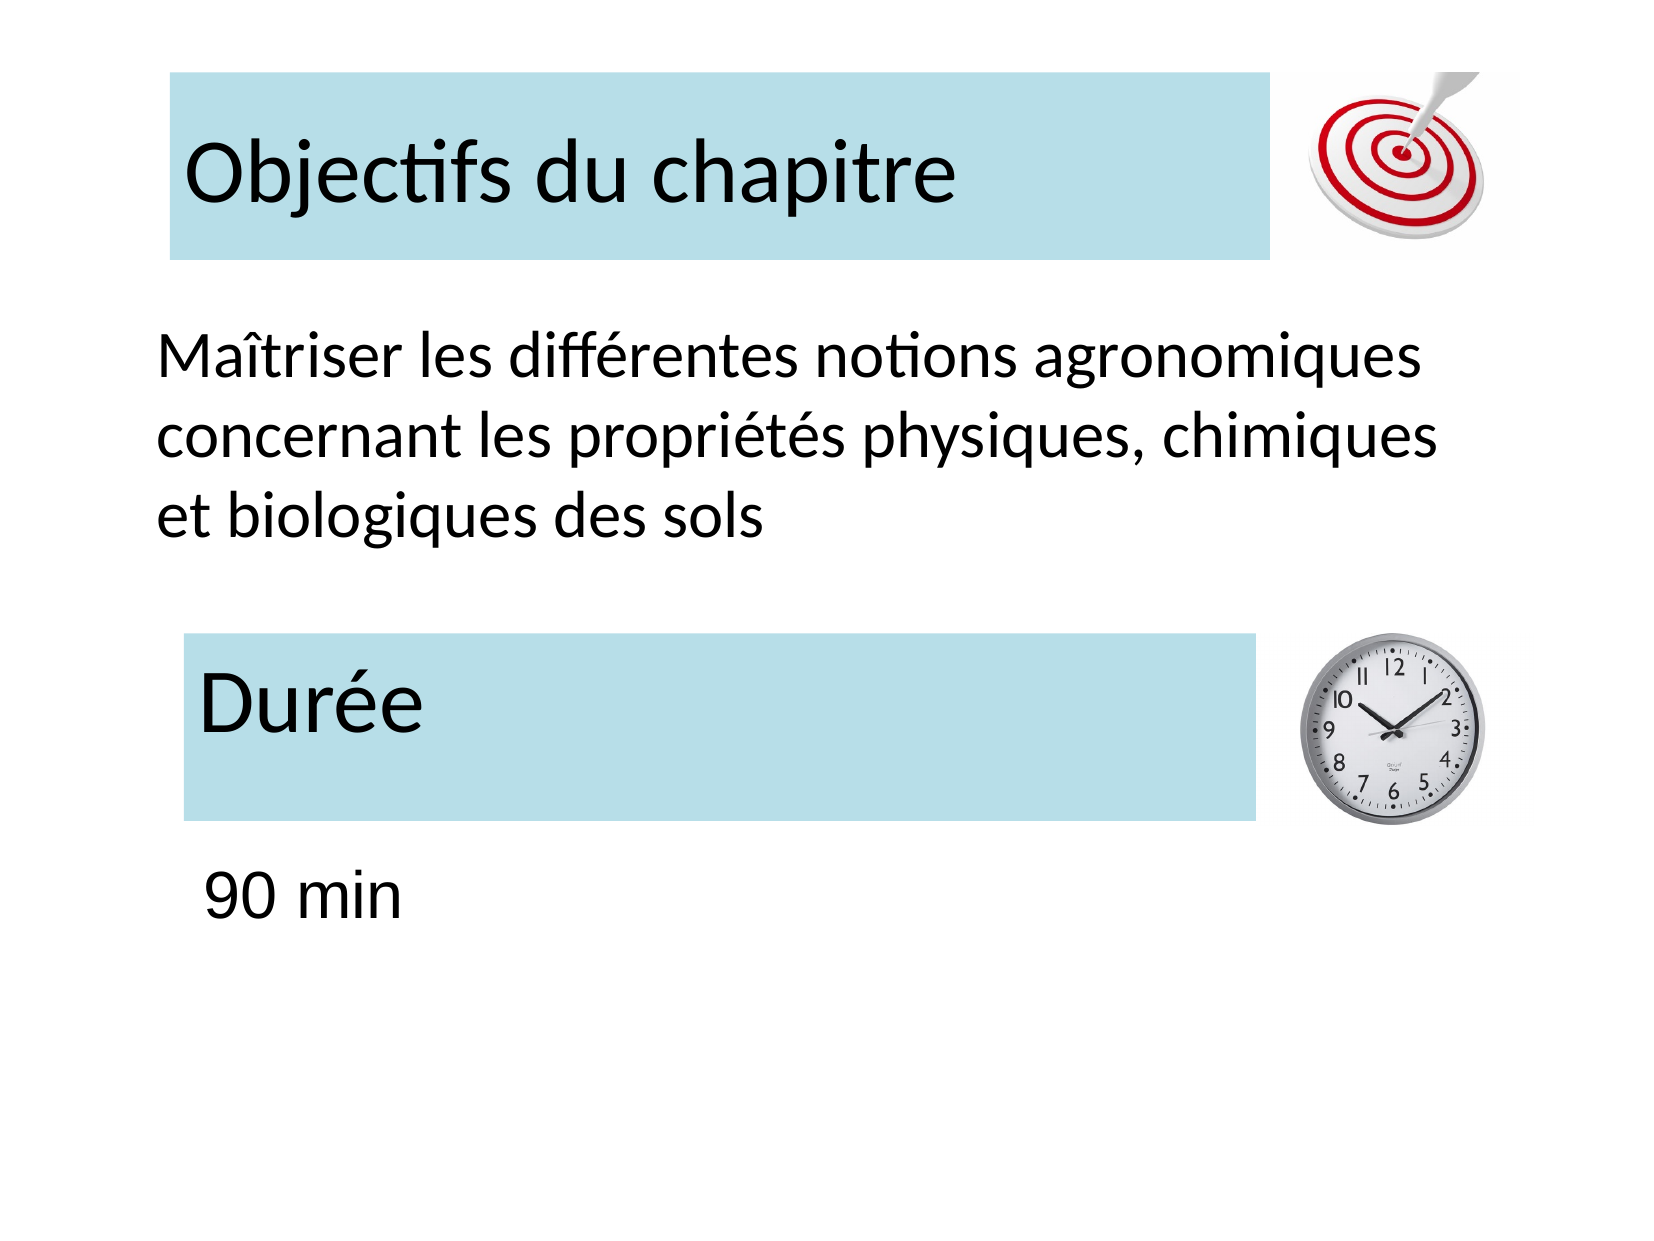

Objectifs du chapitre
Maîtriser les différentes notions agronomiques concernant les propriétés physiques, chimiques et biologiques des sols
Durée
90 min